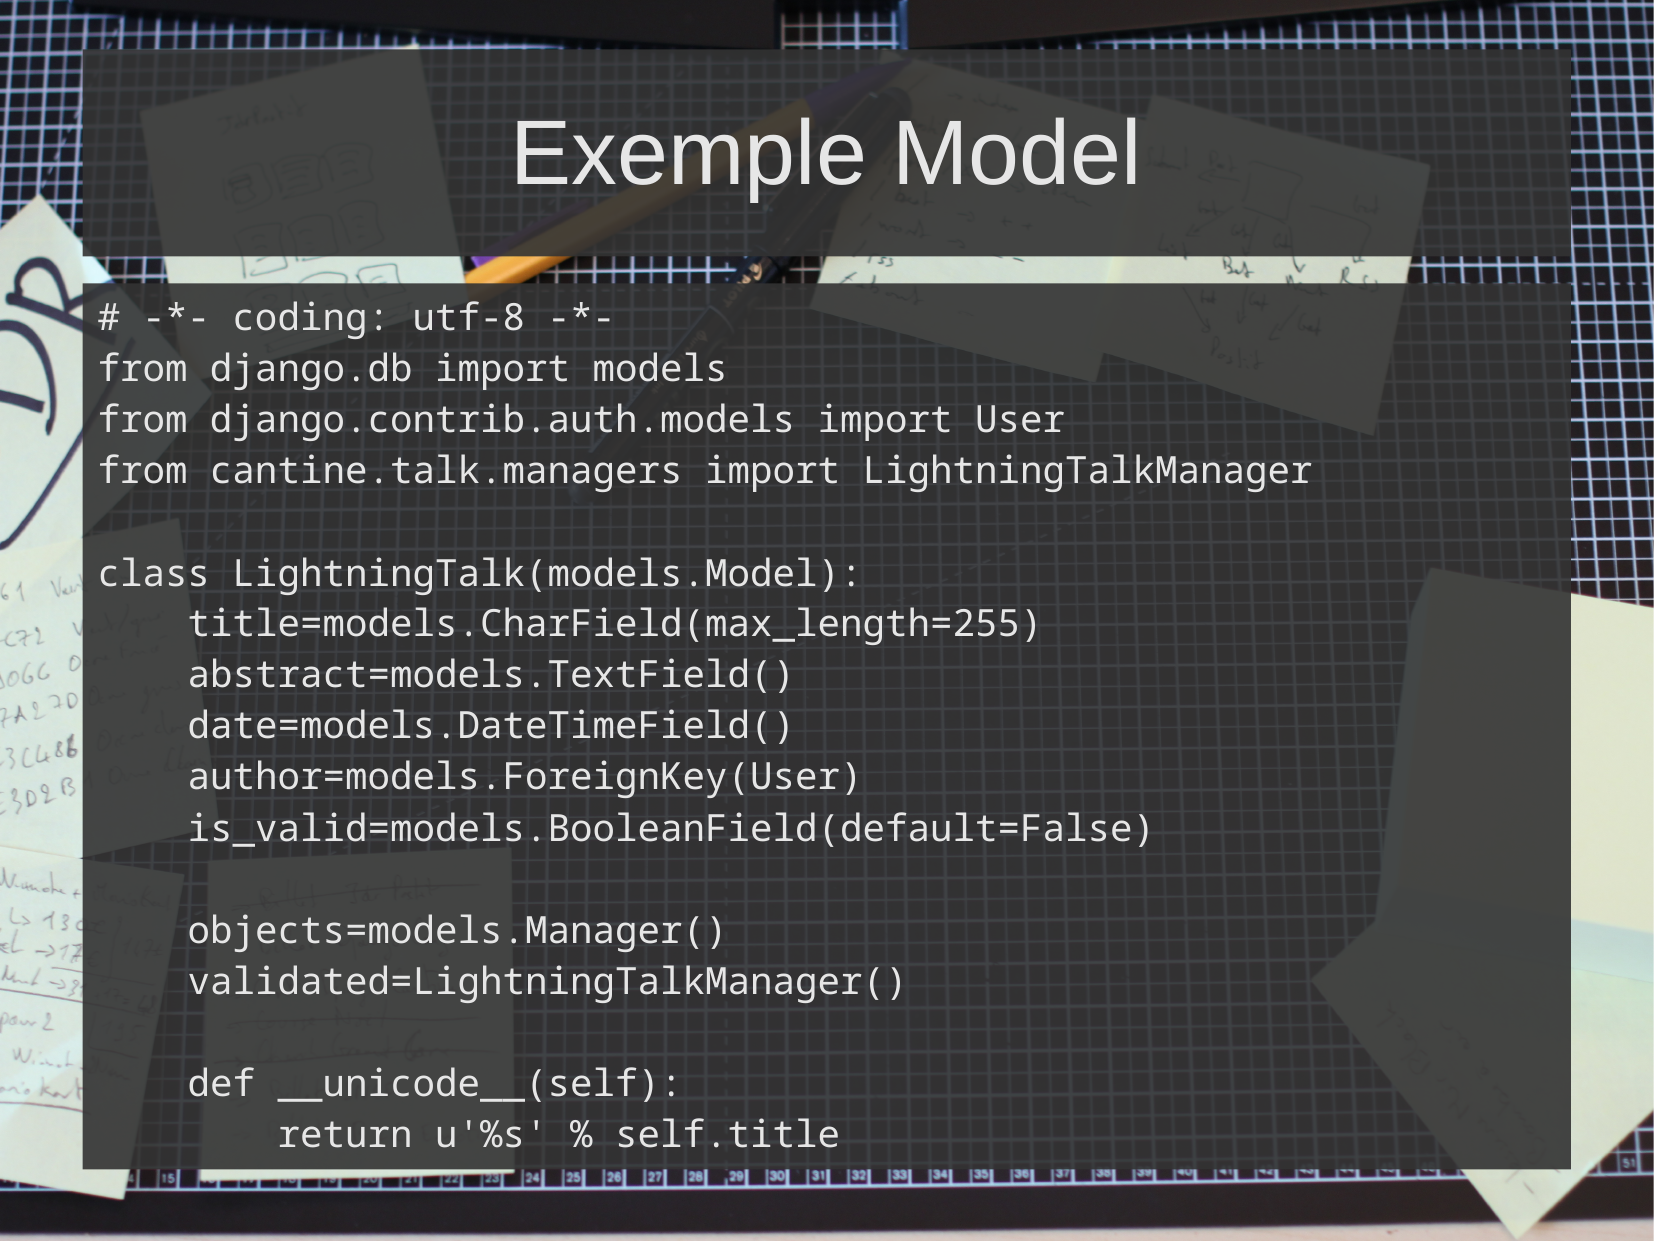

# Exemple Model
# -*- coding: utf-8 -*-
from django.db import models
from django.contrib.auth.models import User
from cantine.talk.managers import LightningTalkManager
class LightningTalk(models.Model):
 title=models.CharField(max_length=255)
 abstract=models.TextField()
 date=models.DateTimeField()
 author=models.ForeignKey(User)
 is_valid=models.BooleanField(default=False)
 objects=models.Manager()
 validated=LightningTalkManager()
 def __unicode__(self):
 return u'%s' % self.title